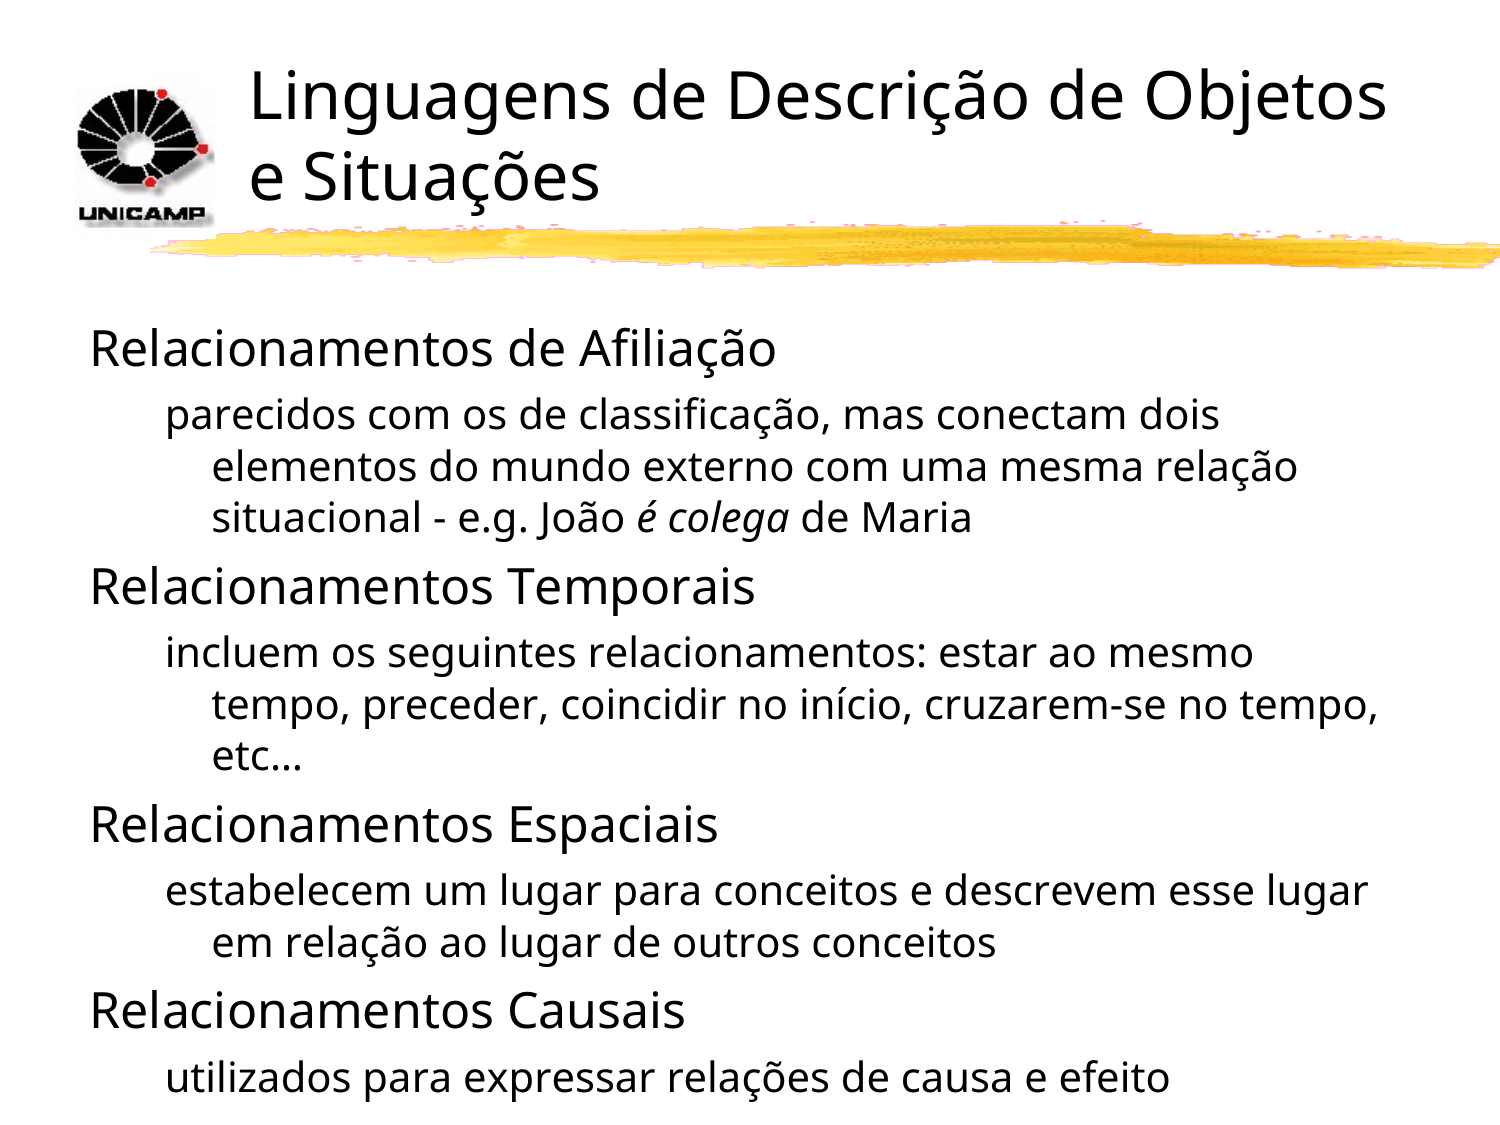

# Linguagens de Descrição de Objetos e Situações
Relacionamentos de Afiliação
parecidos com os de classificação, mas conectam dois elementos do mundo externo com uma mesma relação situacional - e.g. João é colega de Maria
Relacionamentos Temporais
incluem os seguintes relacionamentos: estar ao mesmo tempo, preceder, coincidir no início, cruzarem-se no tempo, etc…
Relacionamentos Espaciais
estabelecem um lugar para conceitos e descrevem esse lugar em relação ao lugar de outros conceitos
Relacionamentos Causais
utilizados para expressar relações de causa e efeito